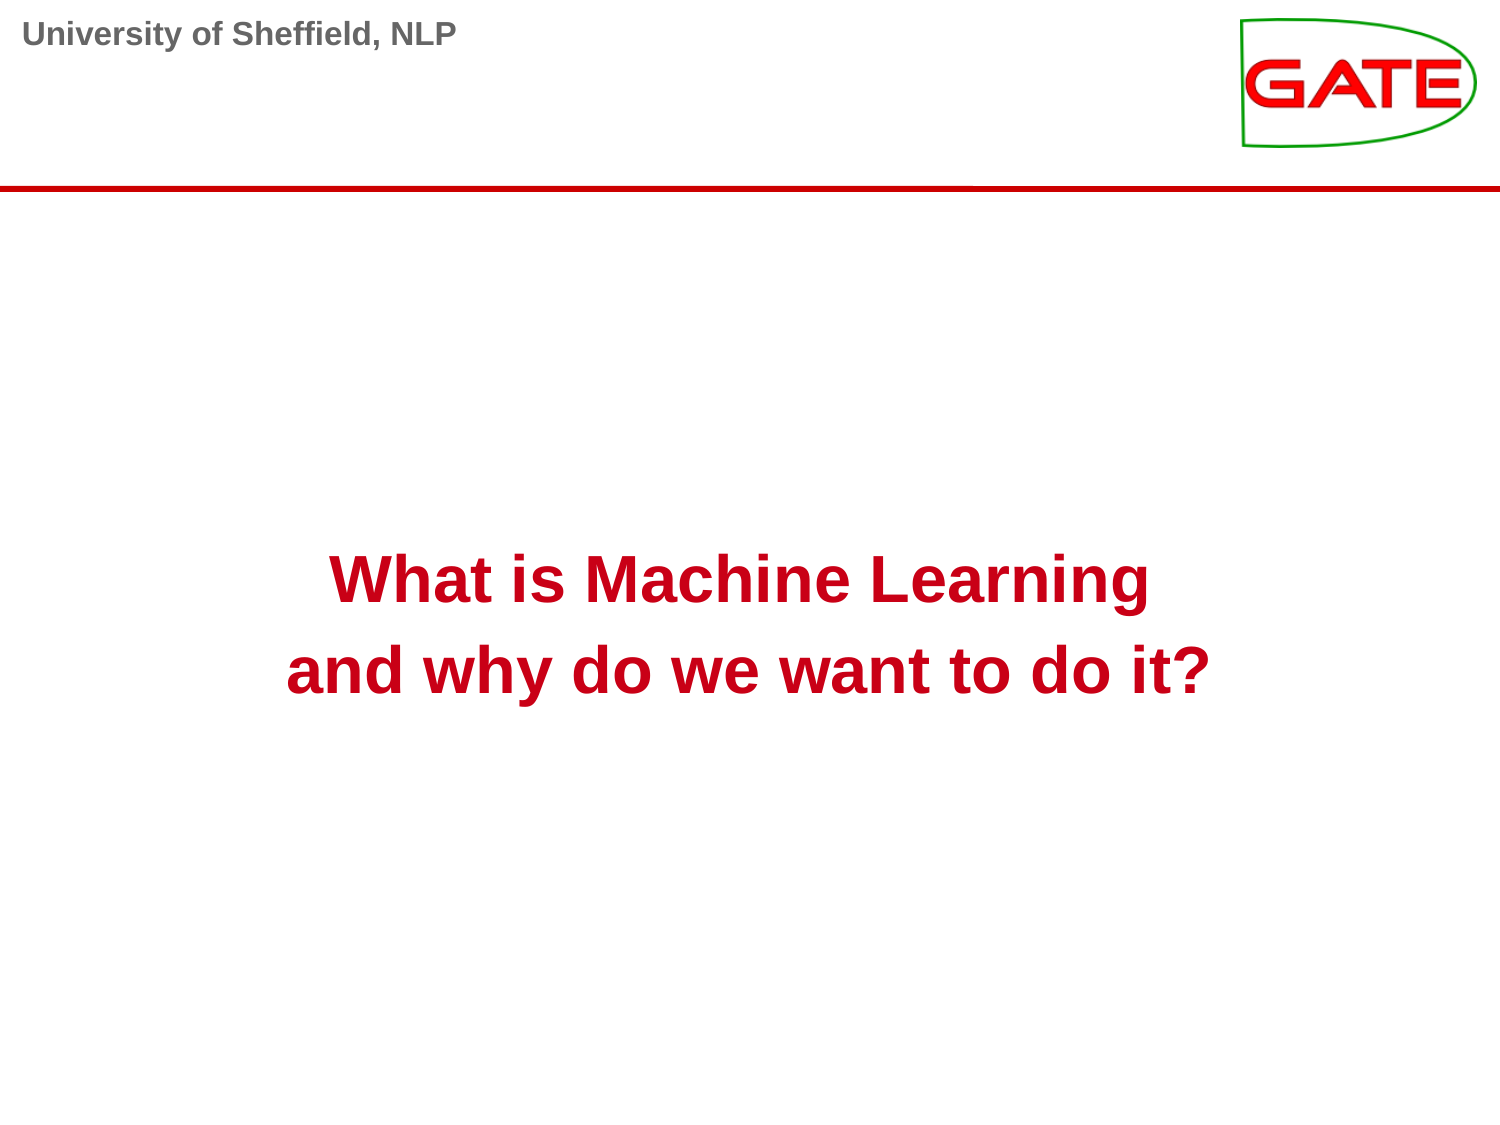

# What is Machine Learning
and why do we want to do it?